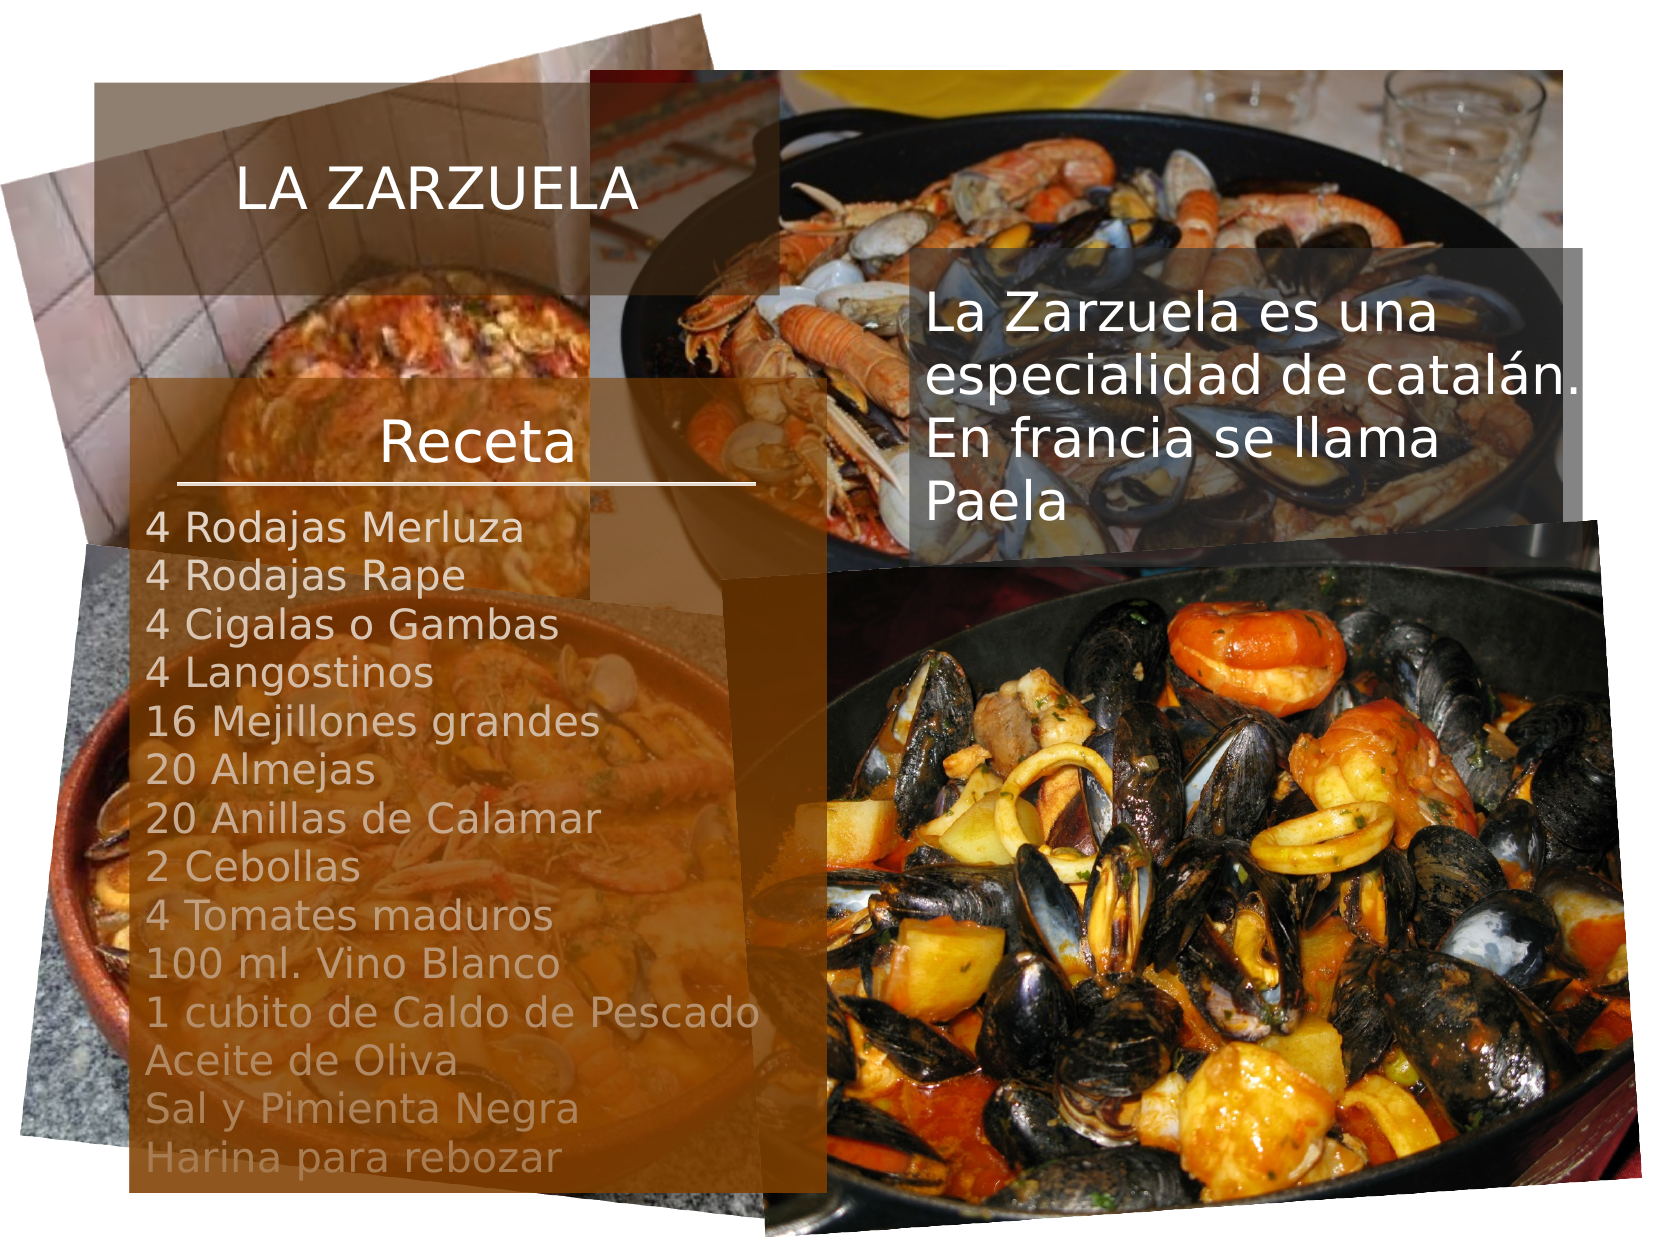

LA ZARZUELA
La Zarzuela es una
especialidad de catalán.
En francia se llama
Paela
Receta
4 Rodajas Merluza
4 Rodajas Rape
4 Cigalas o Gambas
4 Langostinos
16 Mejillones grandes
20 Almejas
20 Anillas de Calamar
2 Cebollas
4 Tomates maduros
100 ml. Vino Blanco
1 cubito de Caldo de Pescado
Aceite de Oliva
Sal y Pimienta Negra
Harina para rebozar